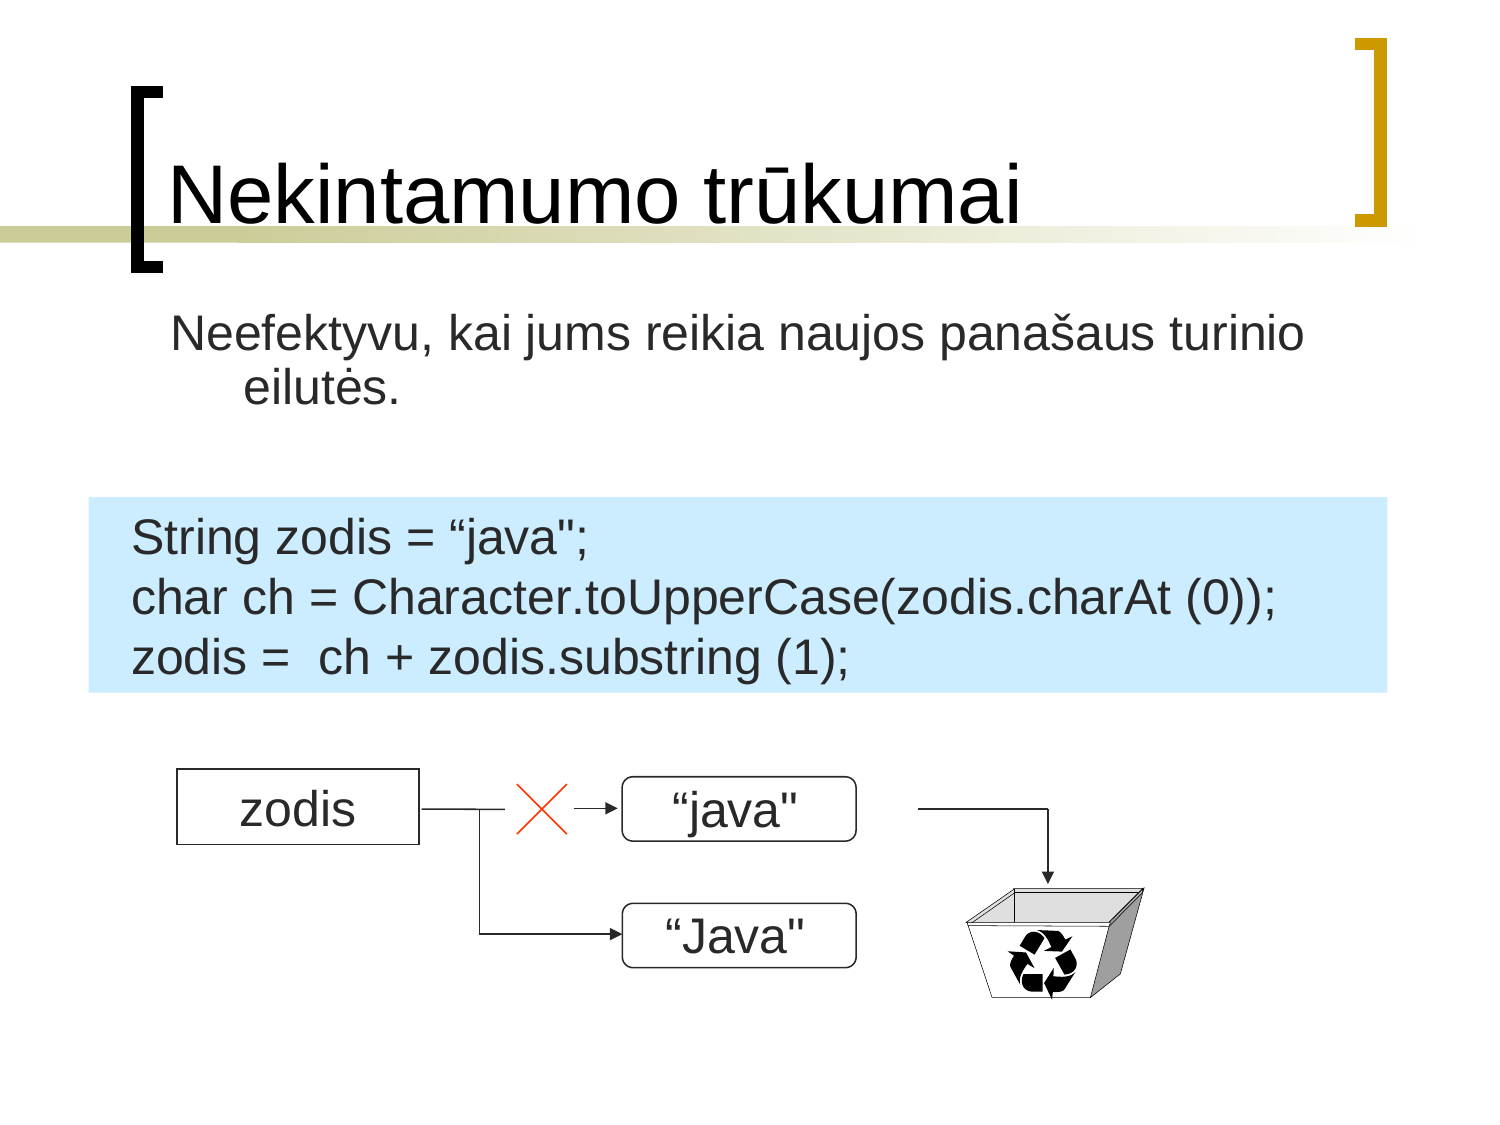

# Nekintamumo trūkumai
Neefektyvu, kai jums reikia naujos panašaus turinio eilutės.
 String zodis = “java";
 char ch = Character.toUpperCase(zodis.charAt (0));
 zodis = ch + zodis.substring (1);
zodis
“java"
“Java"